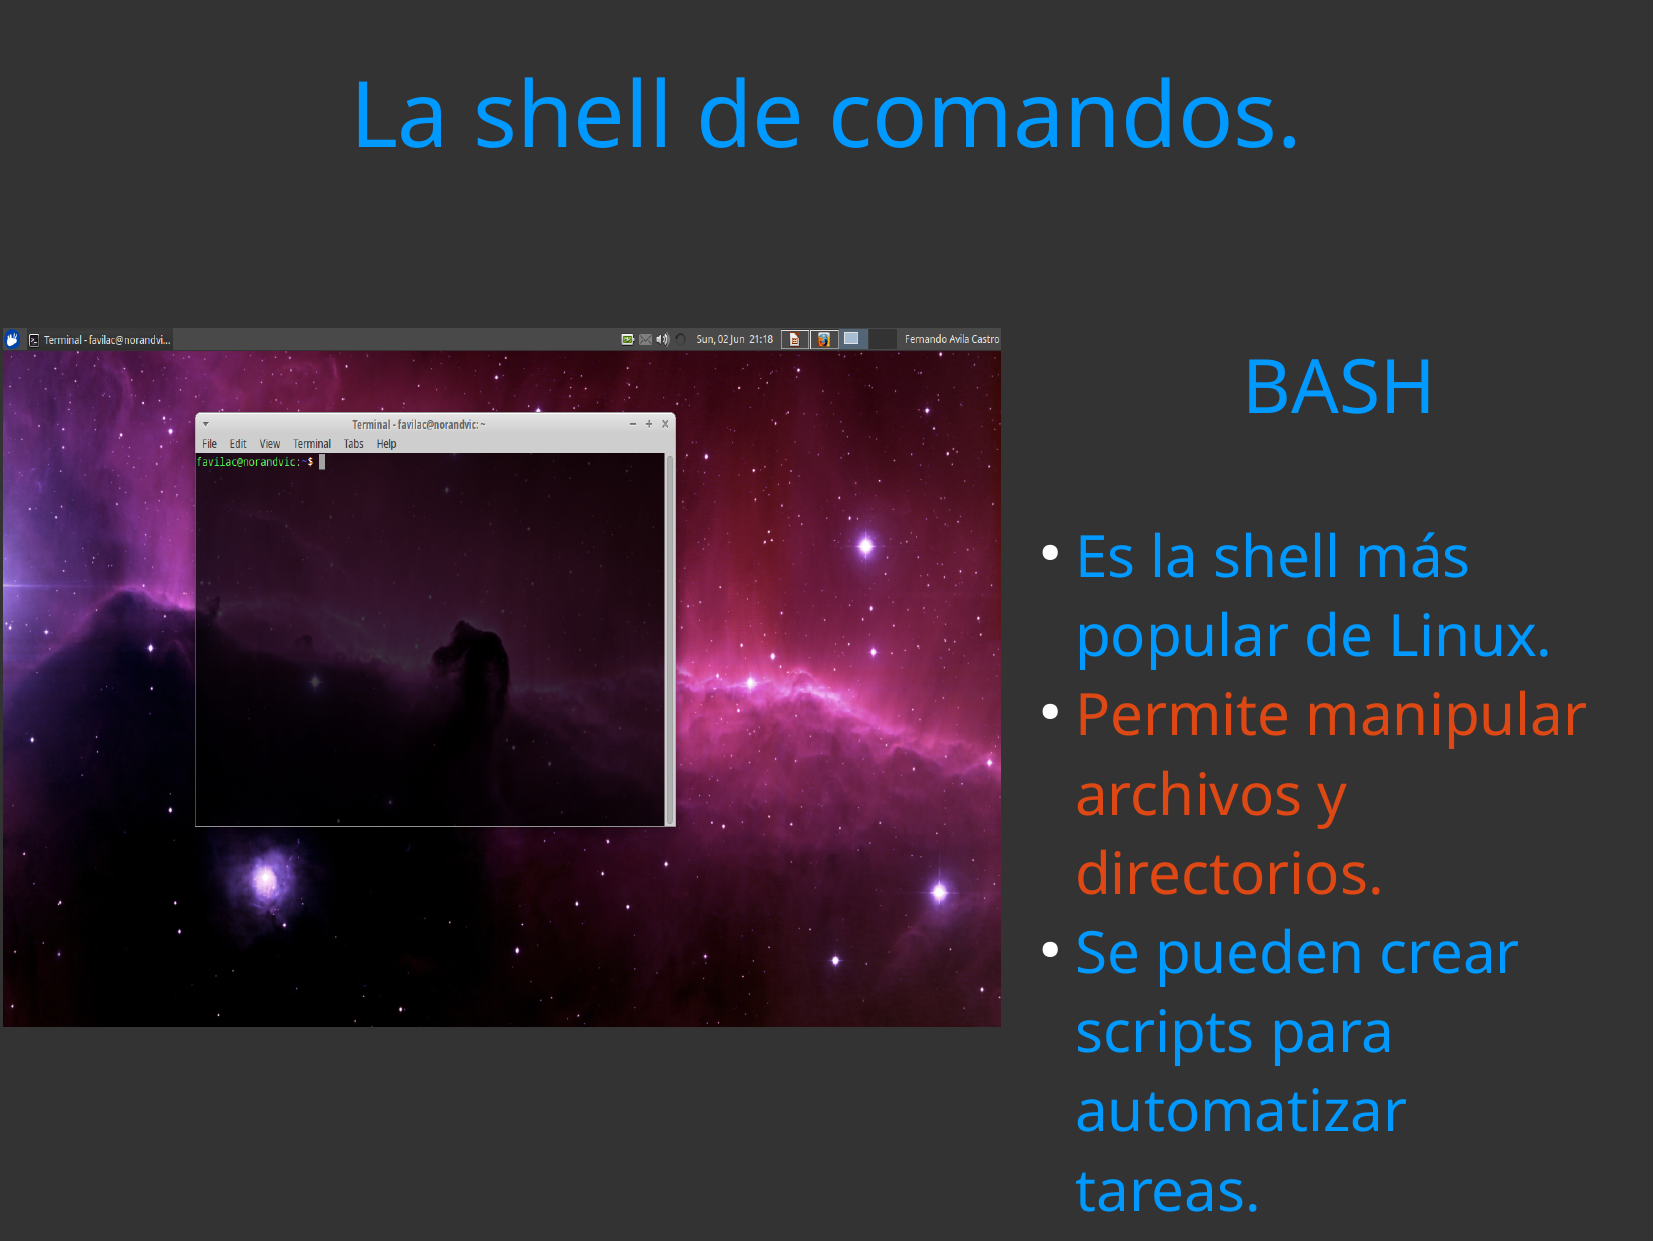

# La shell de comandos.
BASH
Es la shell más popular de Linux.
Permite manipular archivos y directorios.
Se pueden crear scripts para automatizar tareas.